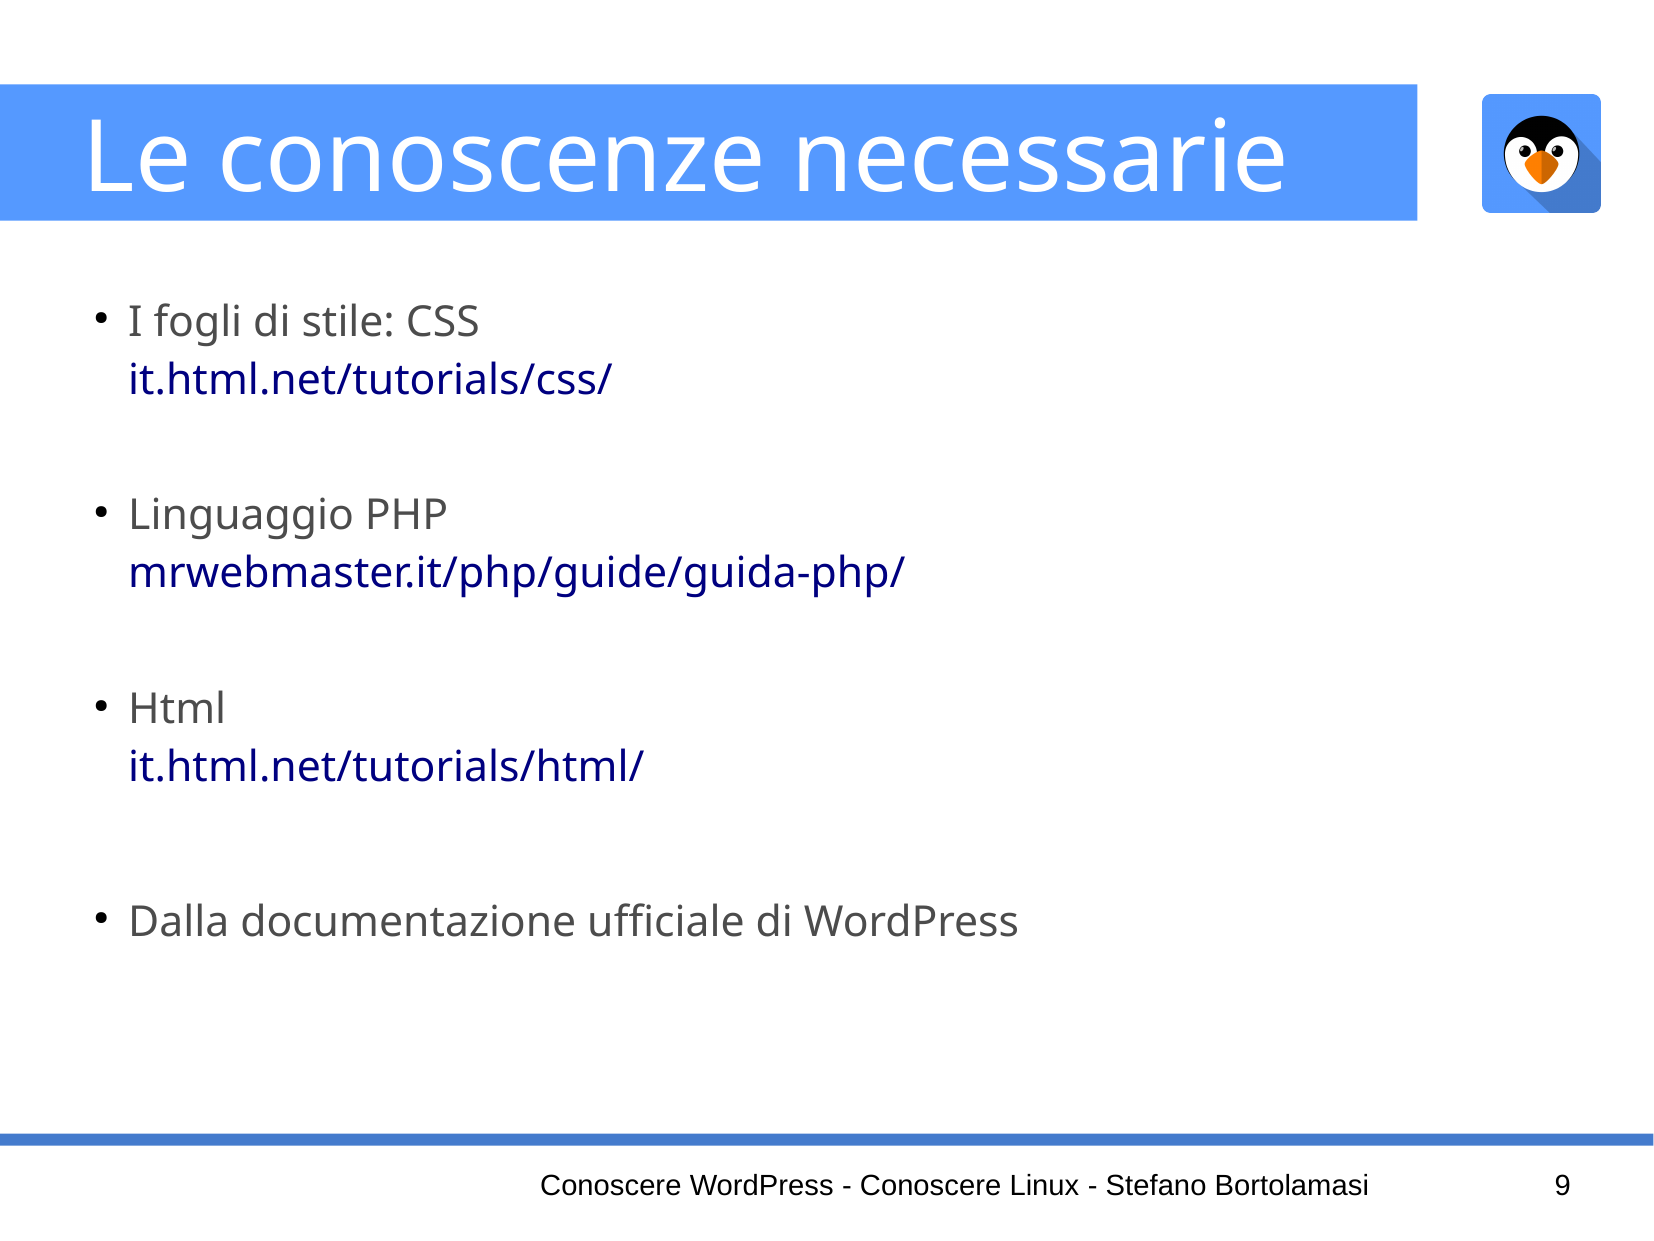

# Le conoscenze necessarie
I fogli di stile: CSS
it.html.net/tutorials/css/
Linguaggio PHP
mrwebmaster.it/php/guide/guida-php/
Html
it.html.net/tutorials/html/
Dalla documentazione ufficiale di WordPress
Conoscere WordPress - Conoscere Linux - Stefano Bortolamasi
9